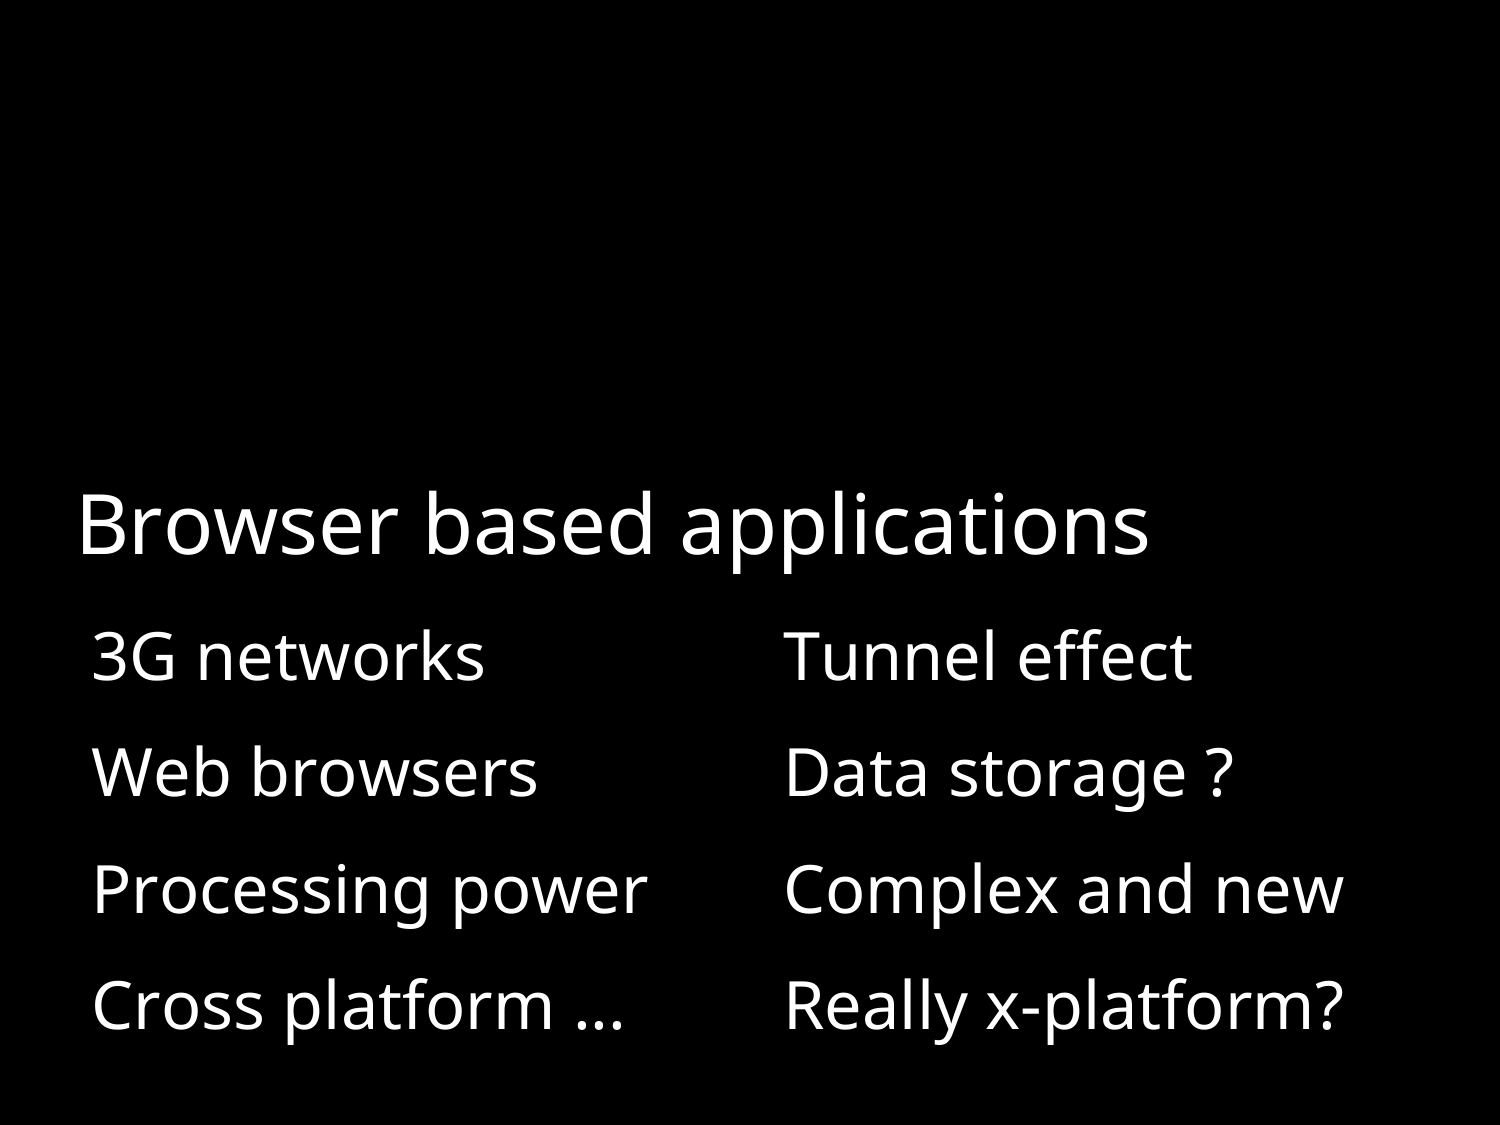

# Browser based applications
3G networks
Web browsers
Processing power
Cross platform ...
Tunnel effect
Data storage ?
Complex and new
Really x-platform?